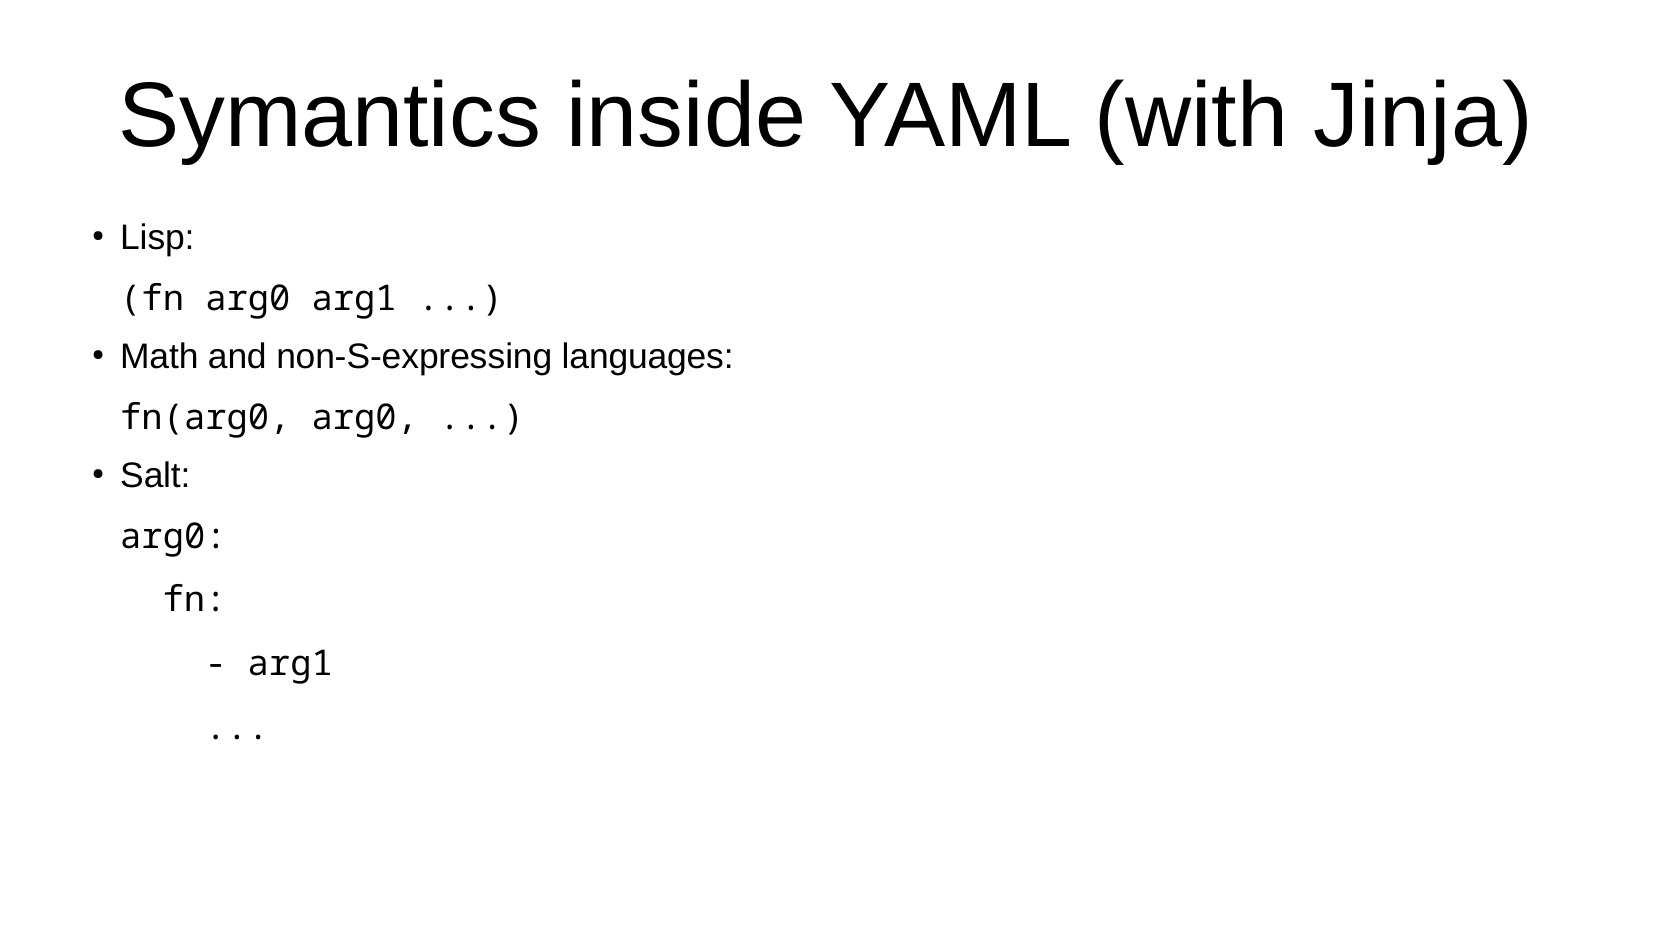

# Symantics inside YAML (with Jinja)
Lisp:
(fn arg0 arg1 ...)
Math and non-S-expressing languages:
fn(arg0, arg0, ...)
Salt:
arg0:
 fn:
 - arg1
 ...